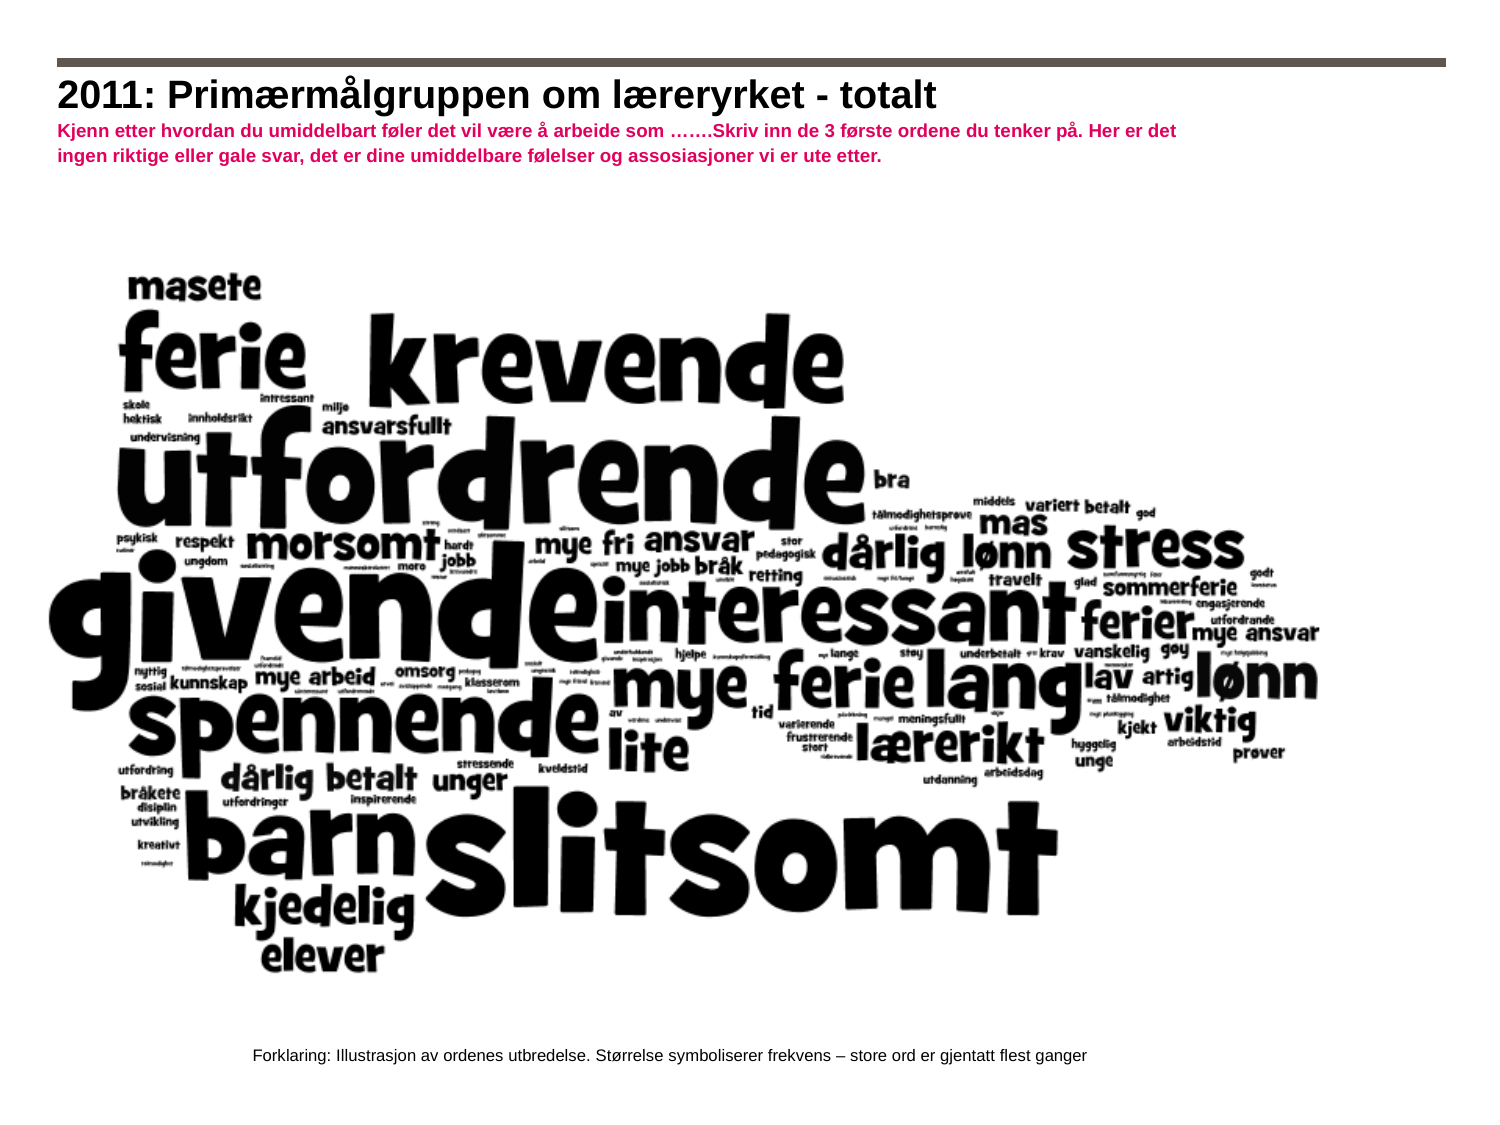

# 2011: Primærmålgruppen om læreryrket - totalt Kjenn etter hvordan du umiddelbart føler det vil være å arbeide som …….Skriv inn de 3 første ordene du tenker på. Her er det ingen riktige eller gale svar, det er dine umiddelbare følelser og assosiasjoner vi er ute etter.
Forklaring: Illustrasjon av ordenes utbredelse. Størrelse symboliserer frekvens – store ord er gjentatt flest ganger